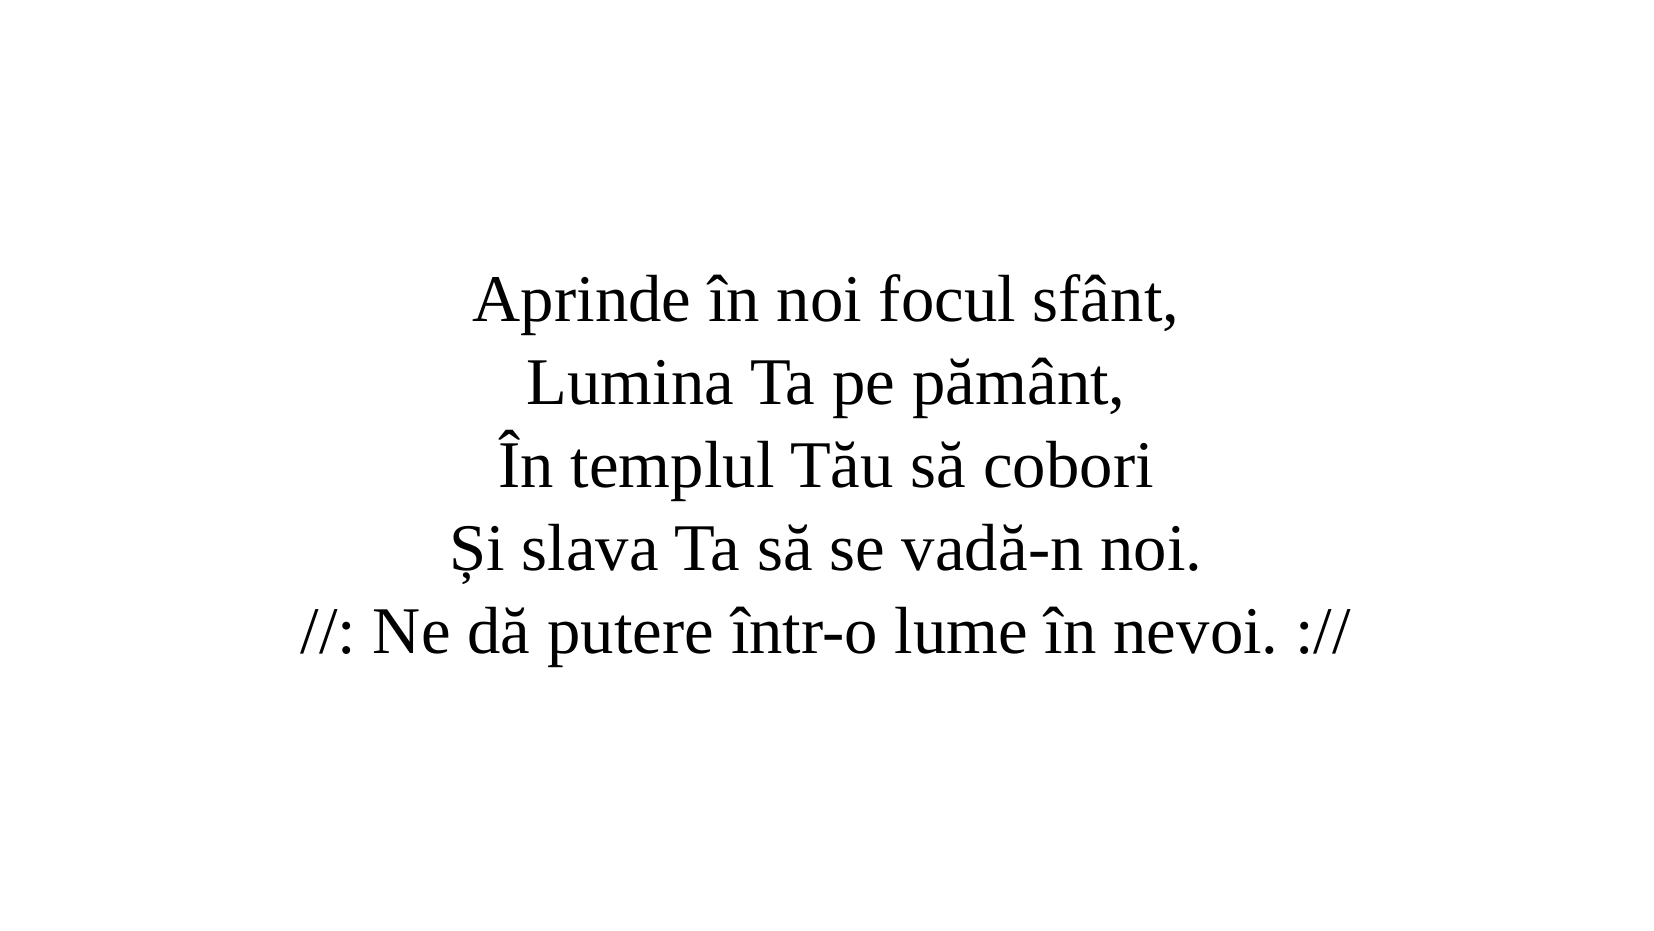

# Aprinde în noi focul sfânt,
Lumina Ta pe pământ,
În templul Tău să cobori
Și slava Ta să se vadă-n noi.
//: Ne dă putere într-o lume în nevoi. ://